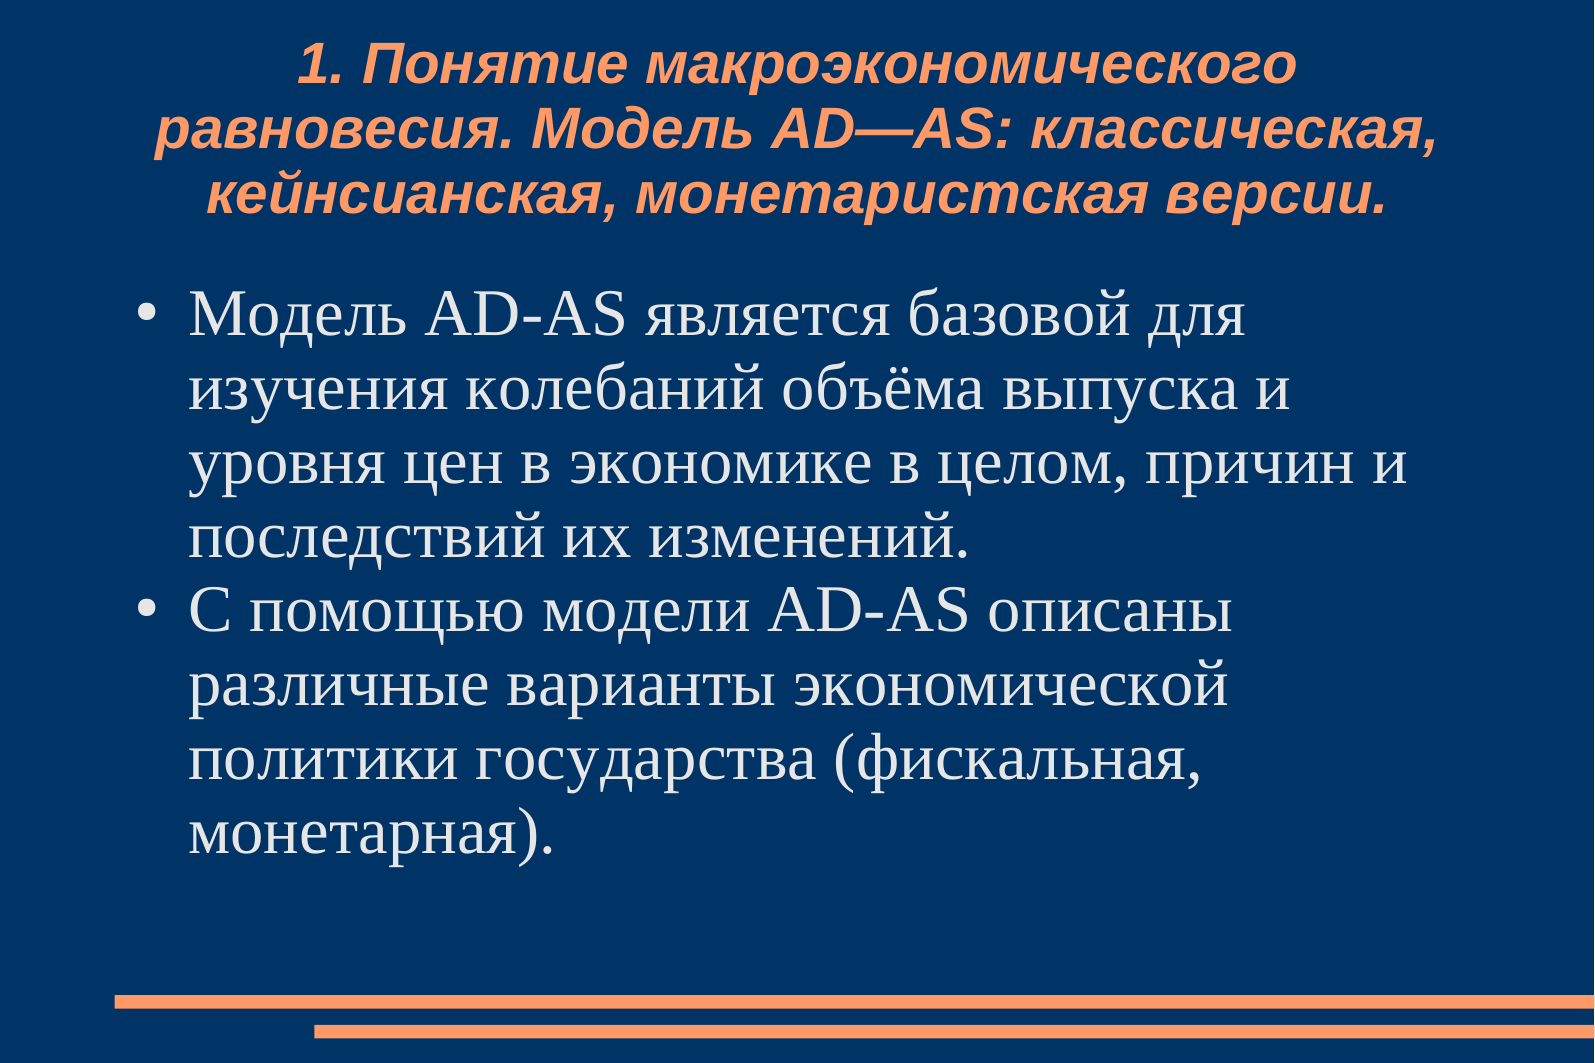

# 1. Понятие макроэкономического равновесия. Модель AD—AS: классическая, кейнсианская, монетаристская версии.
Модель AD-AS является базовой для изучения колебаний объёма выпуска и уровня цен в экономике в целом, причин и последствий их изменений.
С помощью модели AD-AS описаны различные варианты экономической политики государства (фискальная, монетарная).